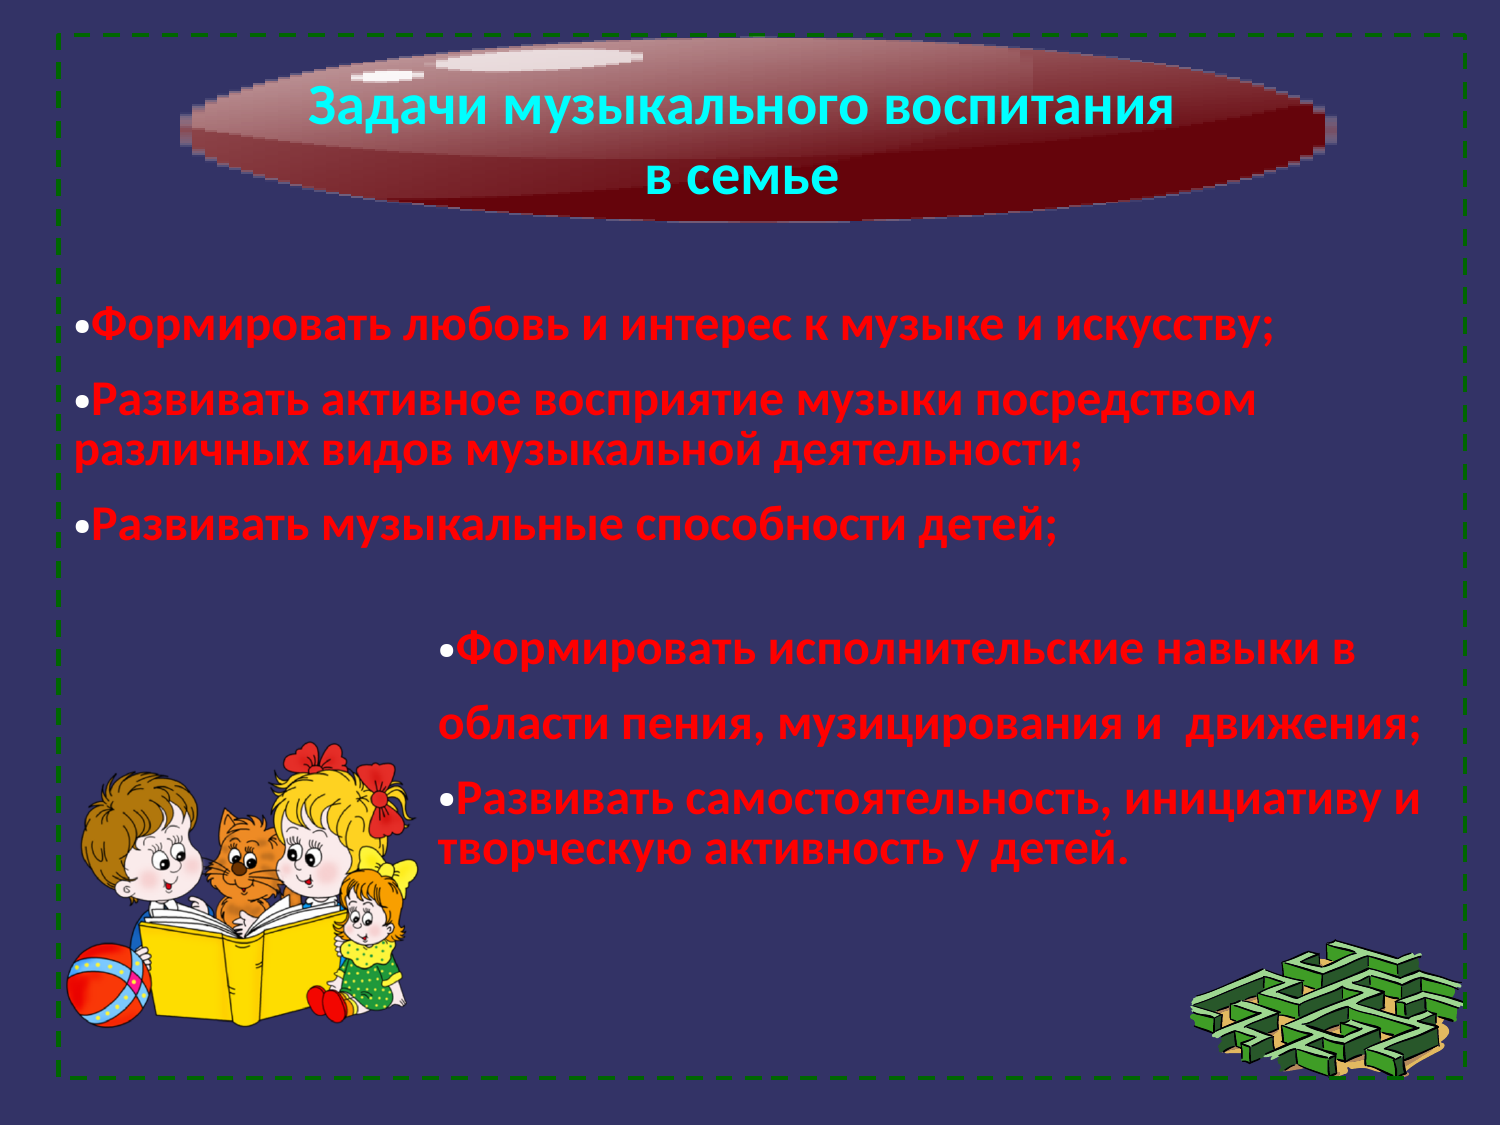

# Задачи музыкального воспитания в семье
Формировать любовь и интерес к музыке и искусству;
Развивать активное восприятие музыки посредством различных видов музыкальной деятельности;
Развивать музыкальные способности детей;
Формировать исполнительские навыки в
области пения, музицирования и движения;
Развивать самостоятельность, инициативу и творческую активность у детей.